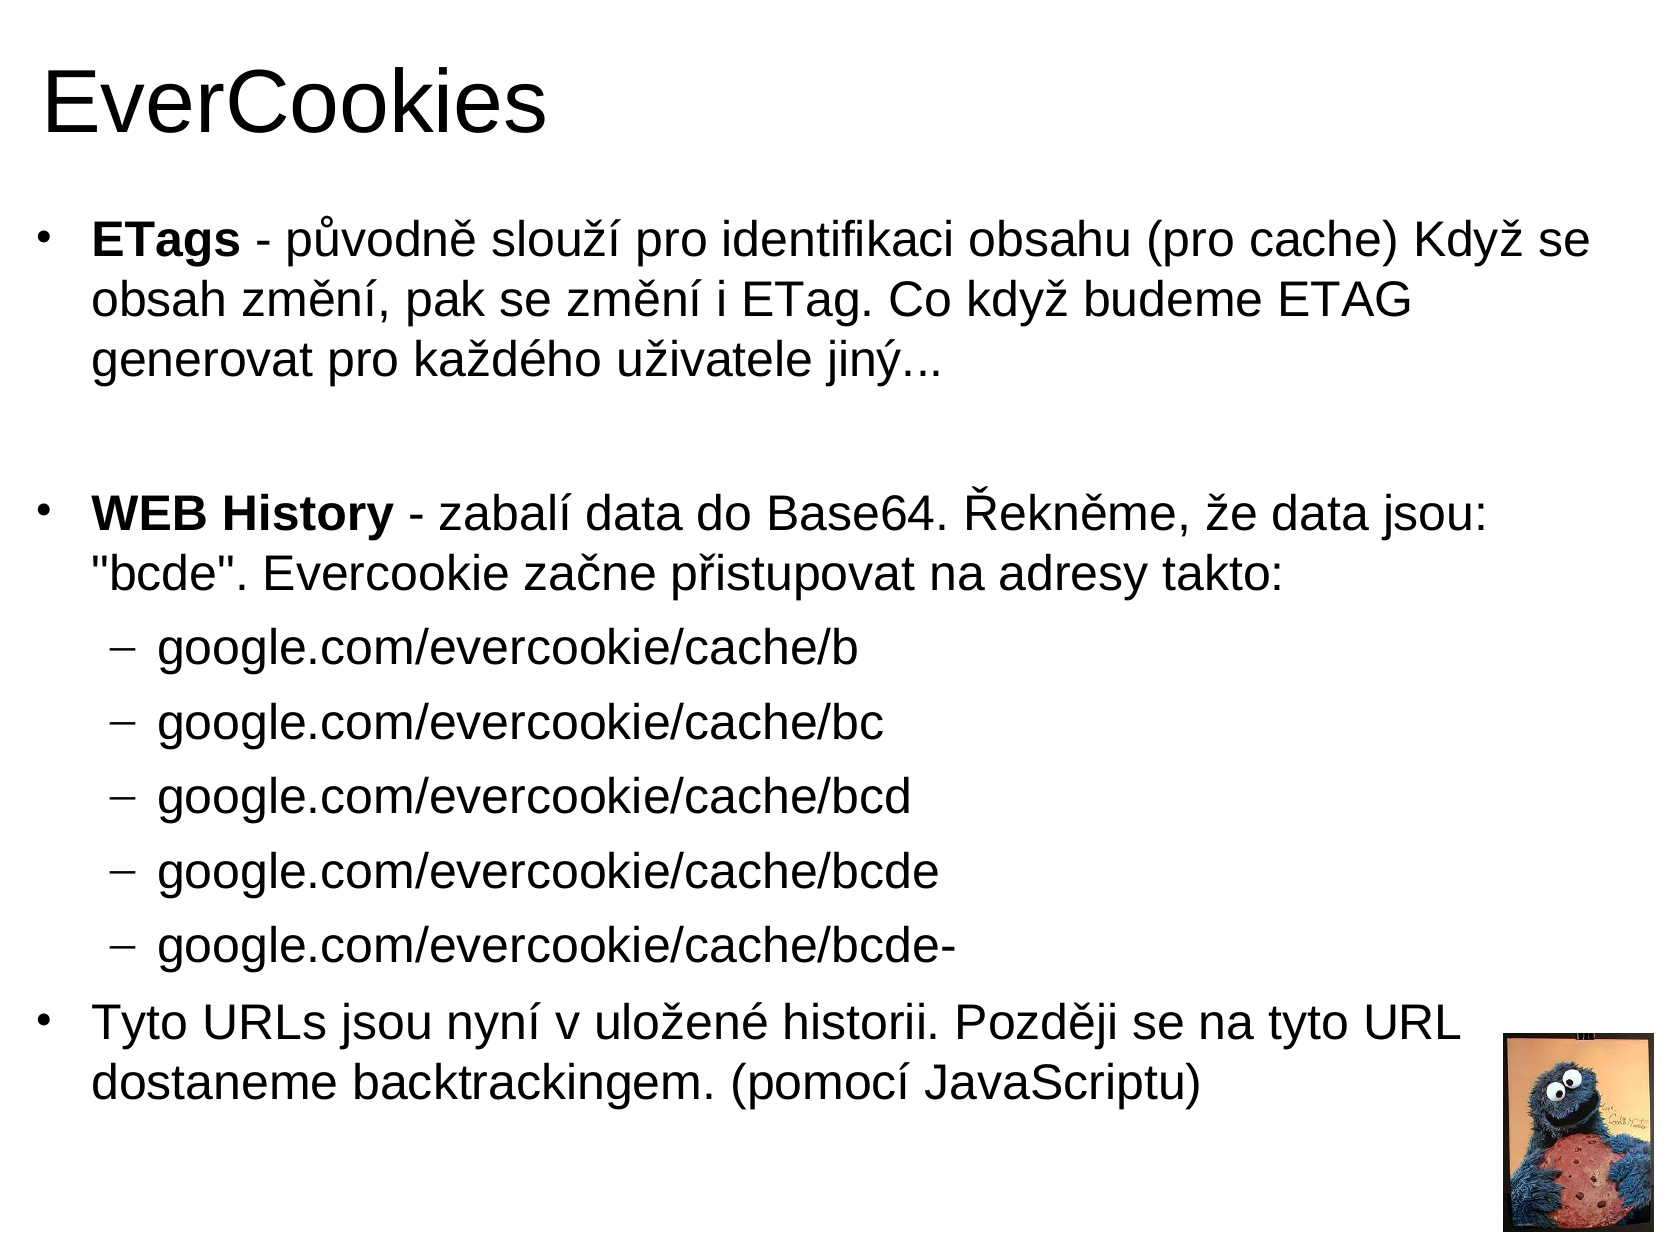

# EverCookies
ETags - původně slouží pro identifikaci obsahu (pro cache) Když se obsah změní, pak se změní i ETag. Co když budeme ETAG generovat pro každého uživatele jiný...
WEB History - zabalí data do Base64. Řekněme, že data jsou:  "bcde". Evercookie začne přistupovat na adresy takto:
google.com/evercookie/cache/b
google.com/evercookie/cache/bc
google.com/evercookie/cache/bcd
google.com/evercookie/cache/bcde
google.com/evercookie/cache/bcde-
Tyto URLs jsou nyní v uložené historii. Později se na tyto URL dostaneme backtrackingem. (pomocí JavaScriptu)